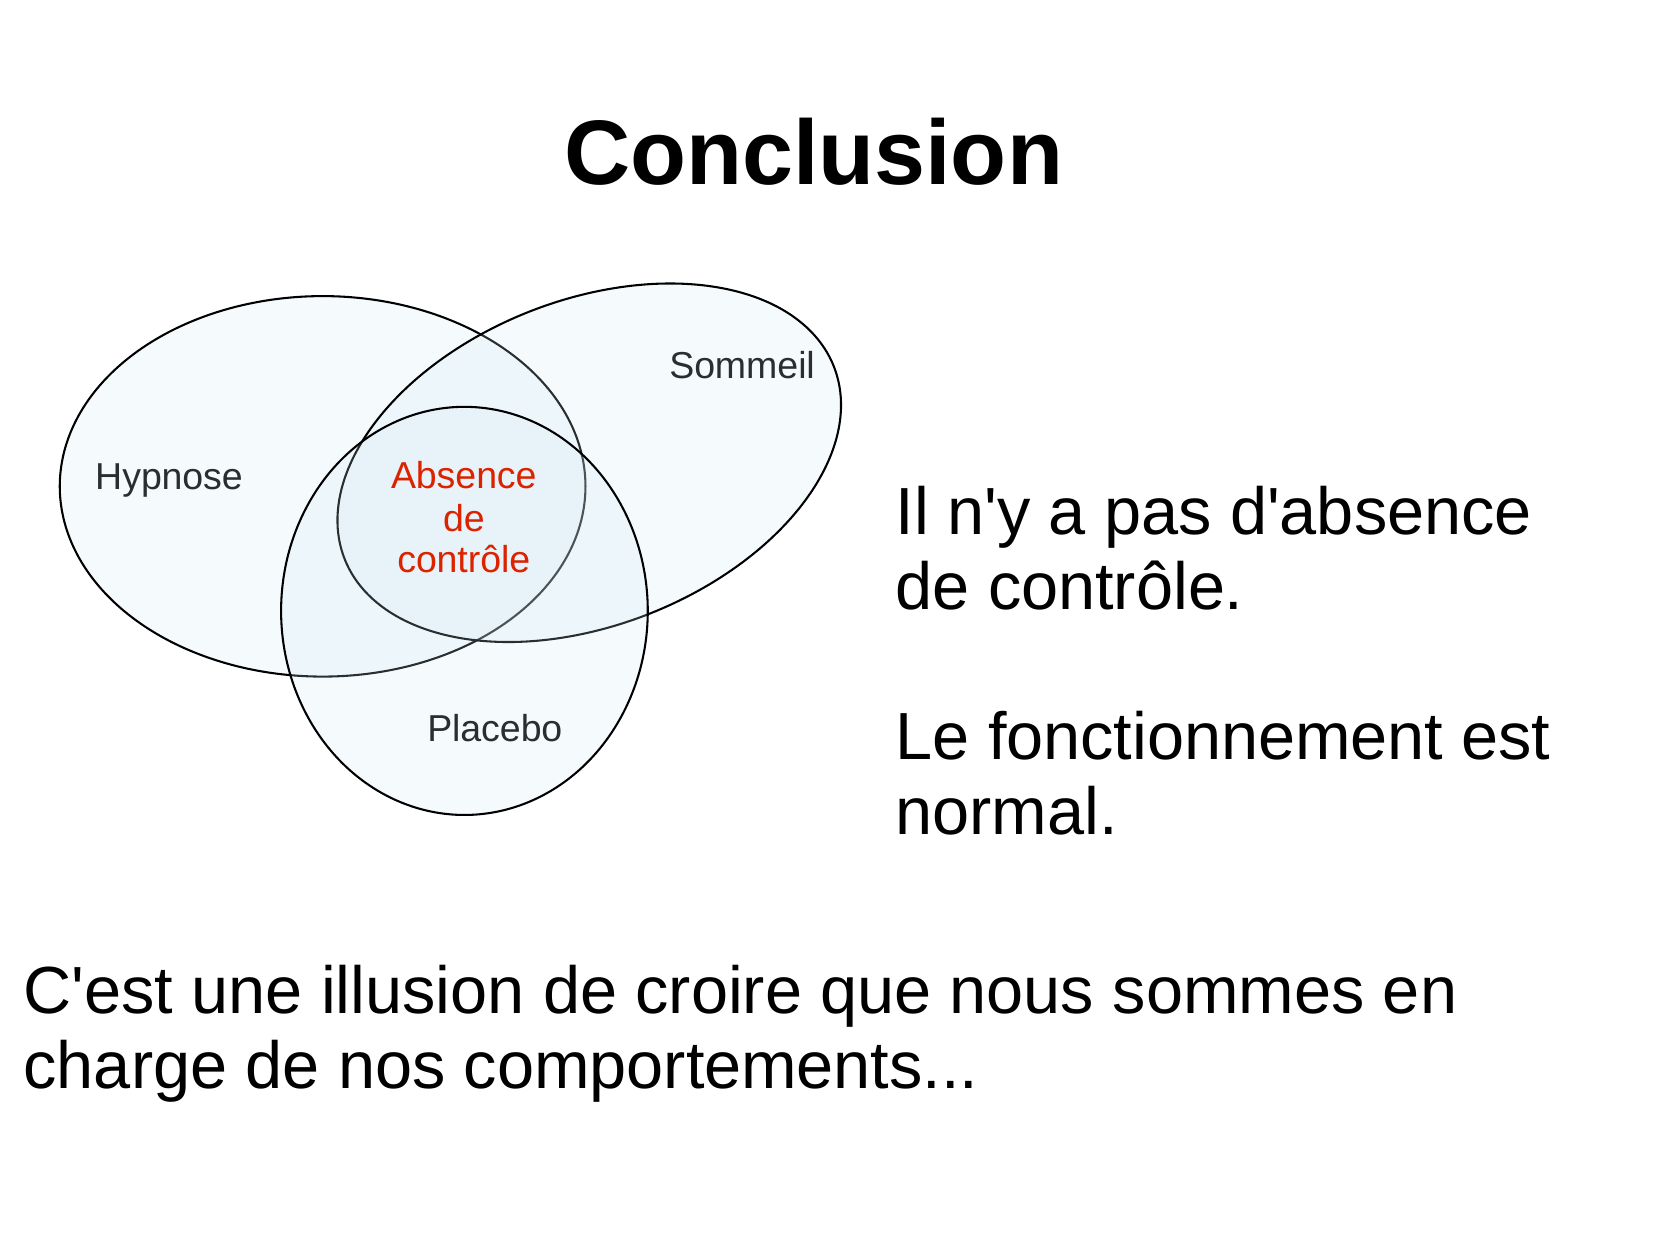

# Conclusion
Sommeil
Absence de contrôle
Hypnose
Placebo
Il n'y a pas d'absence de contrôle.
Le fonctionnement est normal.
C'est une illusion de croire que nous sommes en charge de nos comportements...